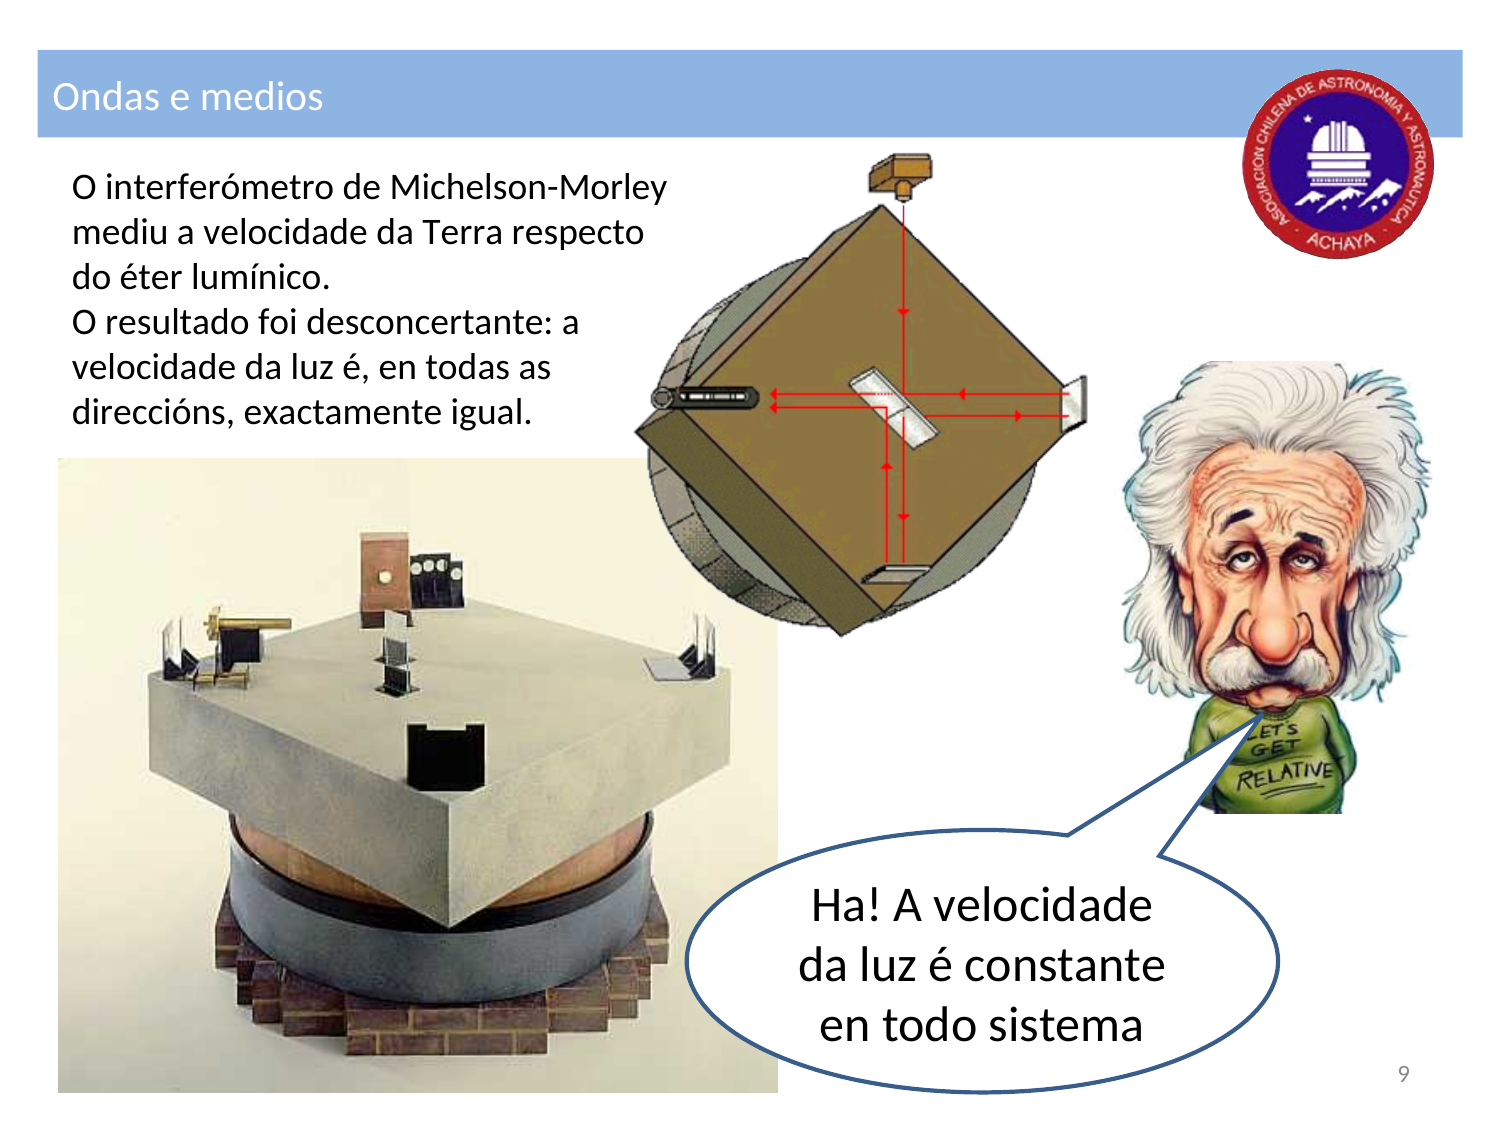

Ondas e medios
O interferómetro de Michelson-Morley
mediu a velocidade da Terra respecto do éter lumínico.
O resultado foi desconcertante: a velocidade da luz é, en todas as direccións, exactamente igual.
Ha! A velocidade da luz é constante en todo sistema